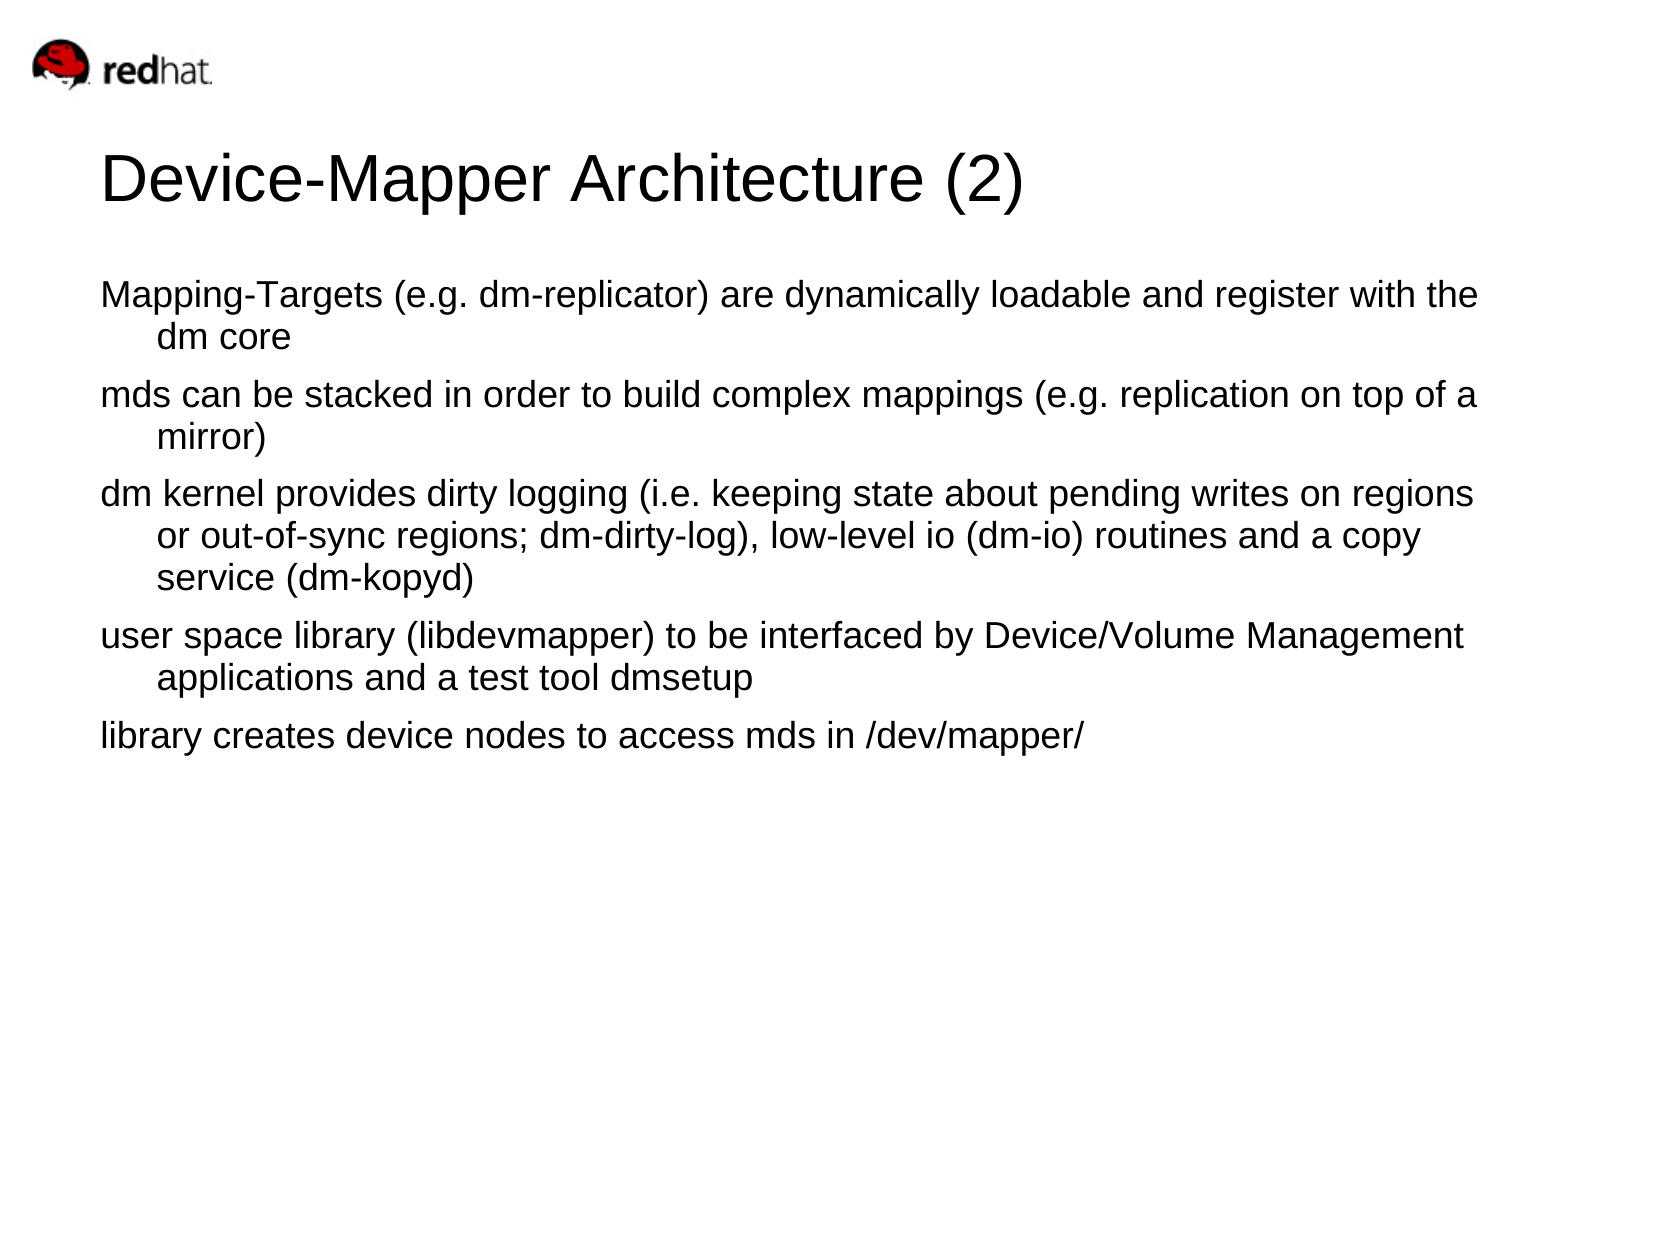

# Device-Mapper Architecture (2)
Mapping-Targets (e.g. dm-replicator) are dynamically loadable and register with the dm core
mds can be stacked in order to build complex mappings (e.g. replication on top of a mirror)
dm kernel provides dirty logging (i.e. keeping state about pending writes on regions or out-of-sync regions; dm-dirty-log), low-level io (dm-io) routines and a copy service (dm-kopyd)
user space library (libdevmapper) to be interfaced by Device/Volume Management applications and a test tool dmsetup
library creates device nodes to access mds in /dev/mapper/